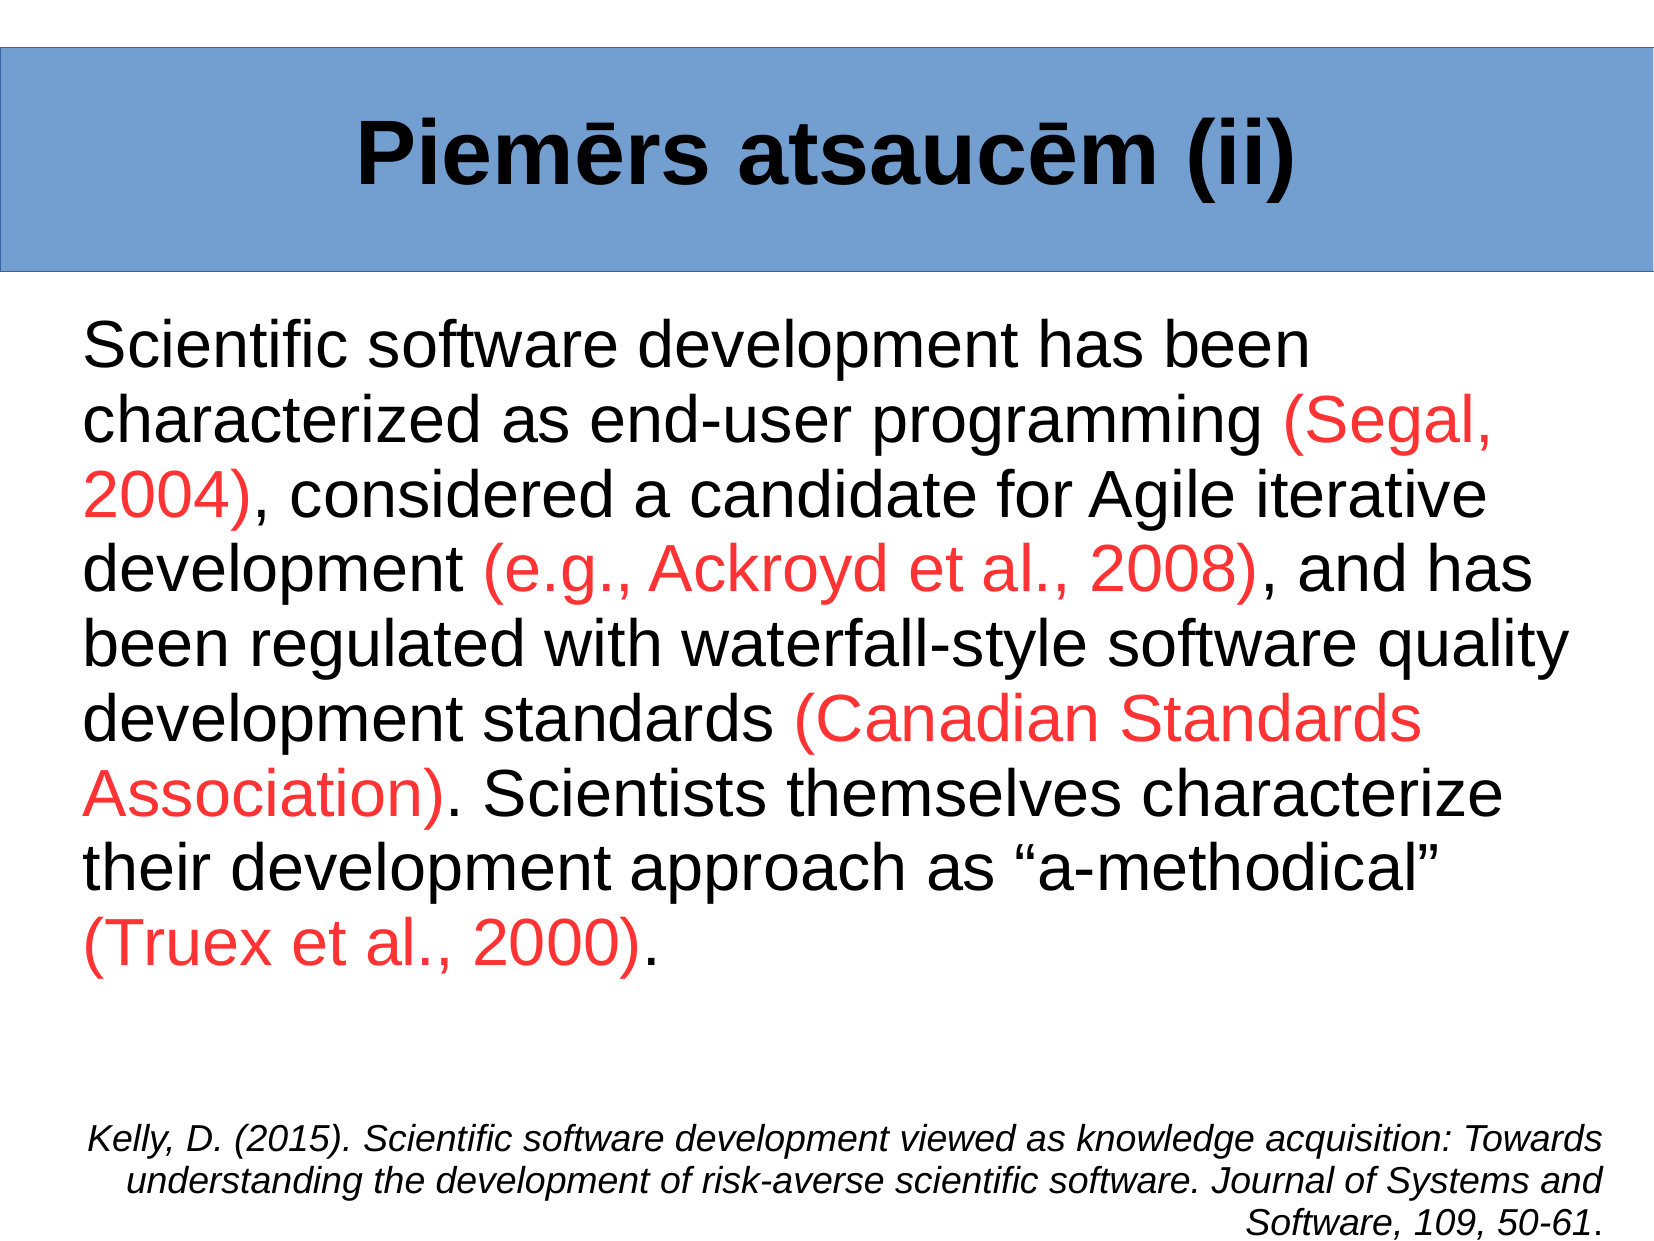

# Piemērs atsaucēm (ii)
Scientific software development has been characterized as end-user programming (Segal, 2004), considered a candidate for Agile iterative development (e.g., Ackroyd et al., 2008), and has been regulated with waterfall-style software quality development standards (Canadian Standards Association). Scientists themselves characterize their development approach as “a-methodical” (Truex et al., 2000).
Kelly, D. (2015). Scientific software development viewed as knowledge acquisition: Towards understanding the development of risk-averse scientific software. Journal of Systems and Software, 109, 50-61.